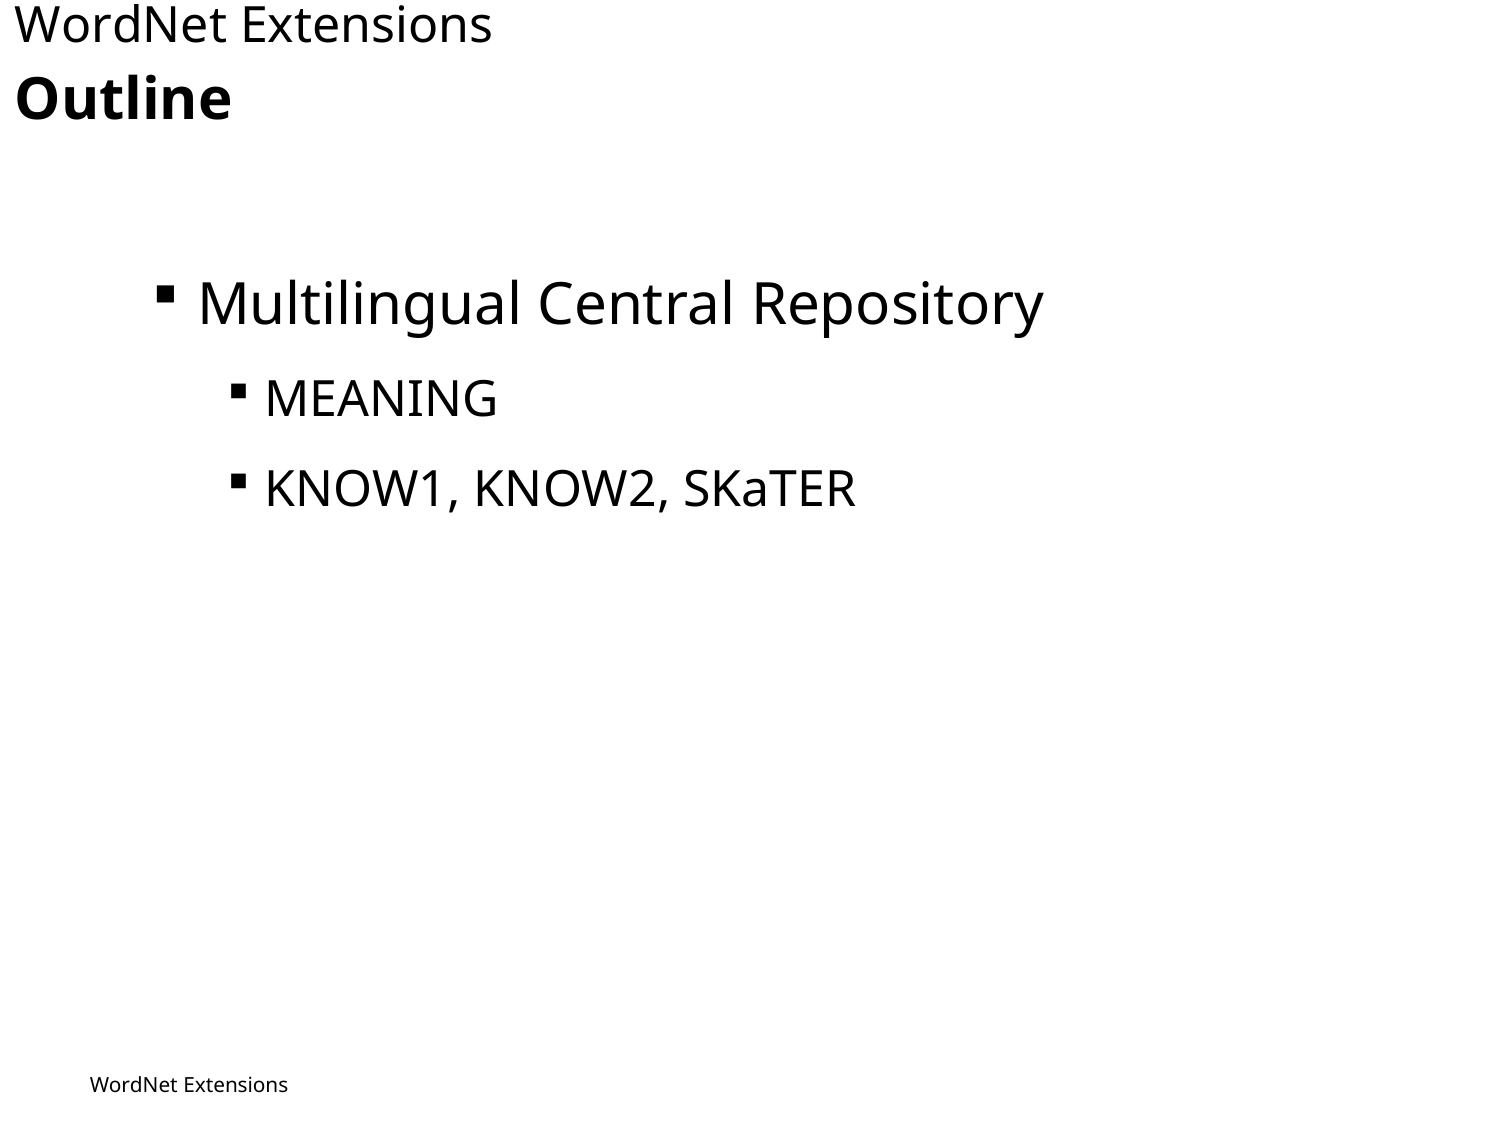

# WordNet Extensions Outline
Multilingual Central Repository
MEANING
KNOW1, KNOW2, SKaTER